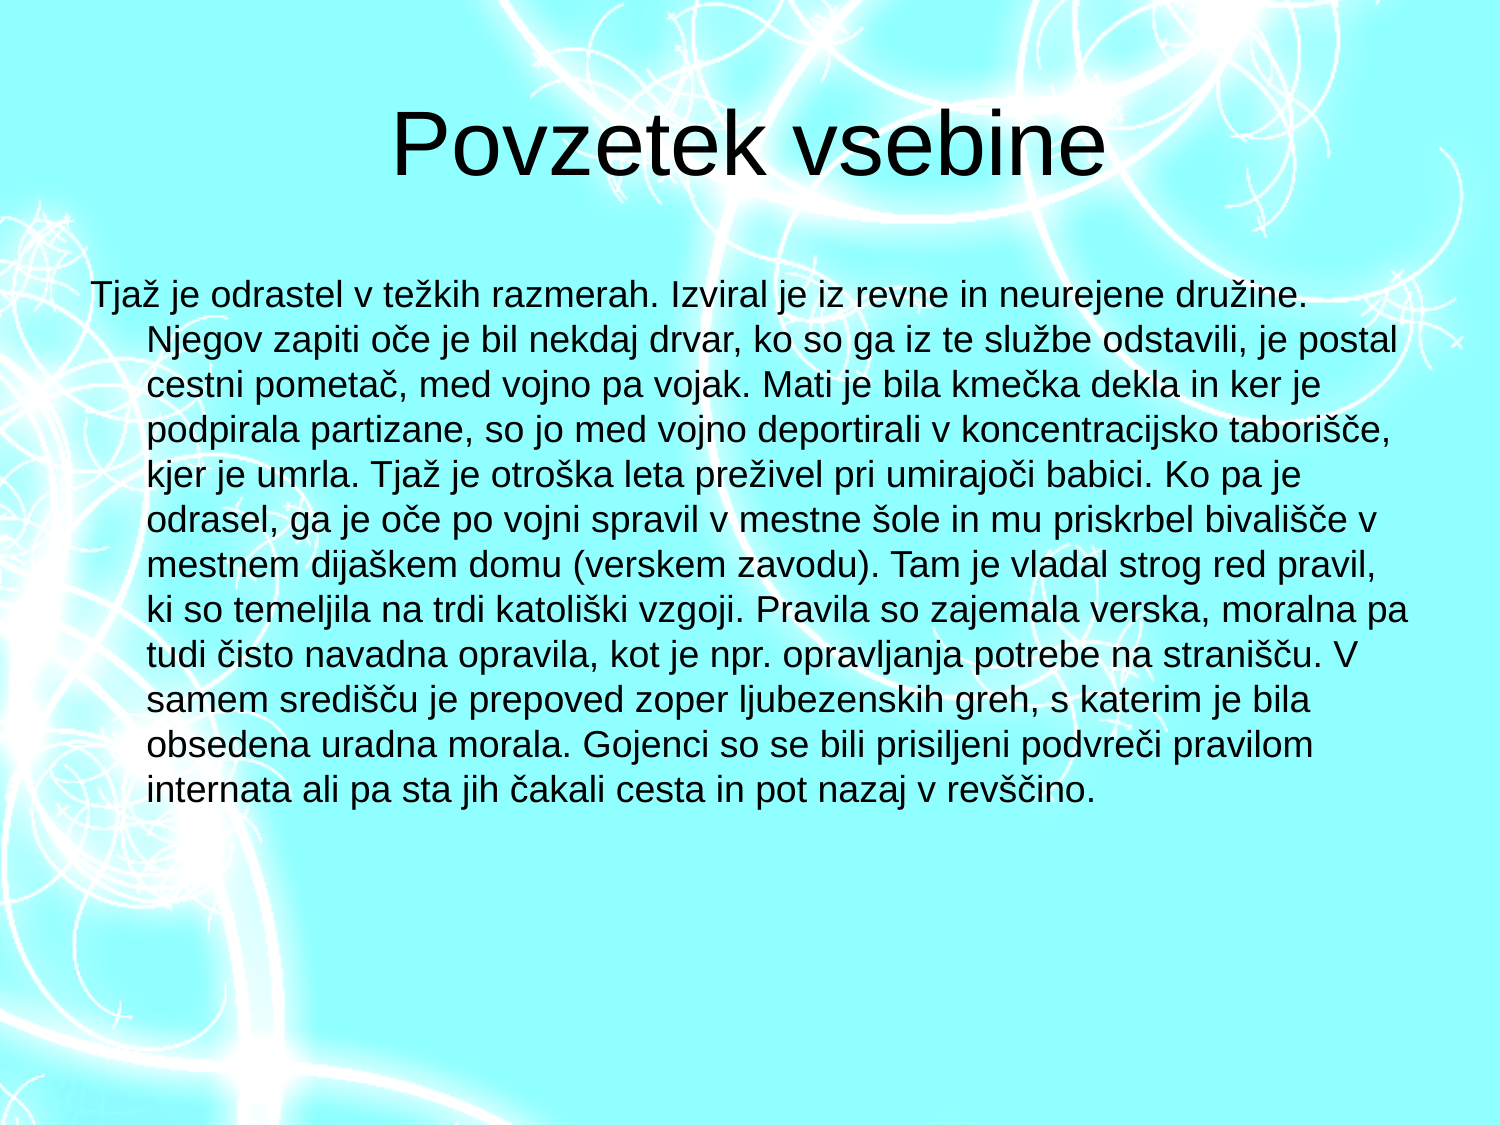

# Povzetek vsebine
Tjaž je odrastel v težkih razmerah. Izviral je iz revne in neurejene družine. Njegov zapiti oče je bil nekdaj drvar, ko so ga iz te službe odstavili, je postal cestni pometač, med vojno pa vojak. Mati je bila kmečka dekla in ker je podpirala partizane, so jo med vojno deportirali v koncentracijsko taborišče, kjer je umrla. Tjaž je otroška leta preživel pri umirajoči babici. Ko pa je odrasel, ga je oče po vojni spravil v mestne šole in mu priskrbel bivališče v mestnem dijaškem domu (verskem zavodu). Tam je vladal strog red pravil, ki so temeljila na trdi katoliški vzgoji. Pravila so zajemala verska, moralna pa tudi čisto navadna opravila, kot je npr. opravljanja potrebe na stranišču. V samem središču je prepoved zoper ljubezenskih greh, s katerim je bila obsedena uradna morala. Gojenci so se bili prisiljeni podvreči pravilom internata ali pa sta jih čakali cesta in pot nazaj v revščino.